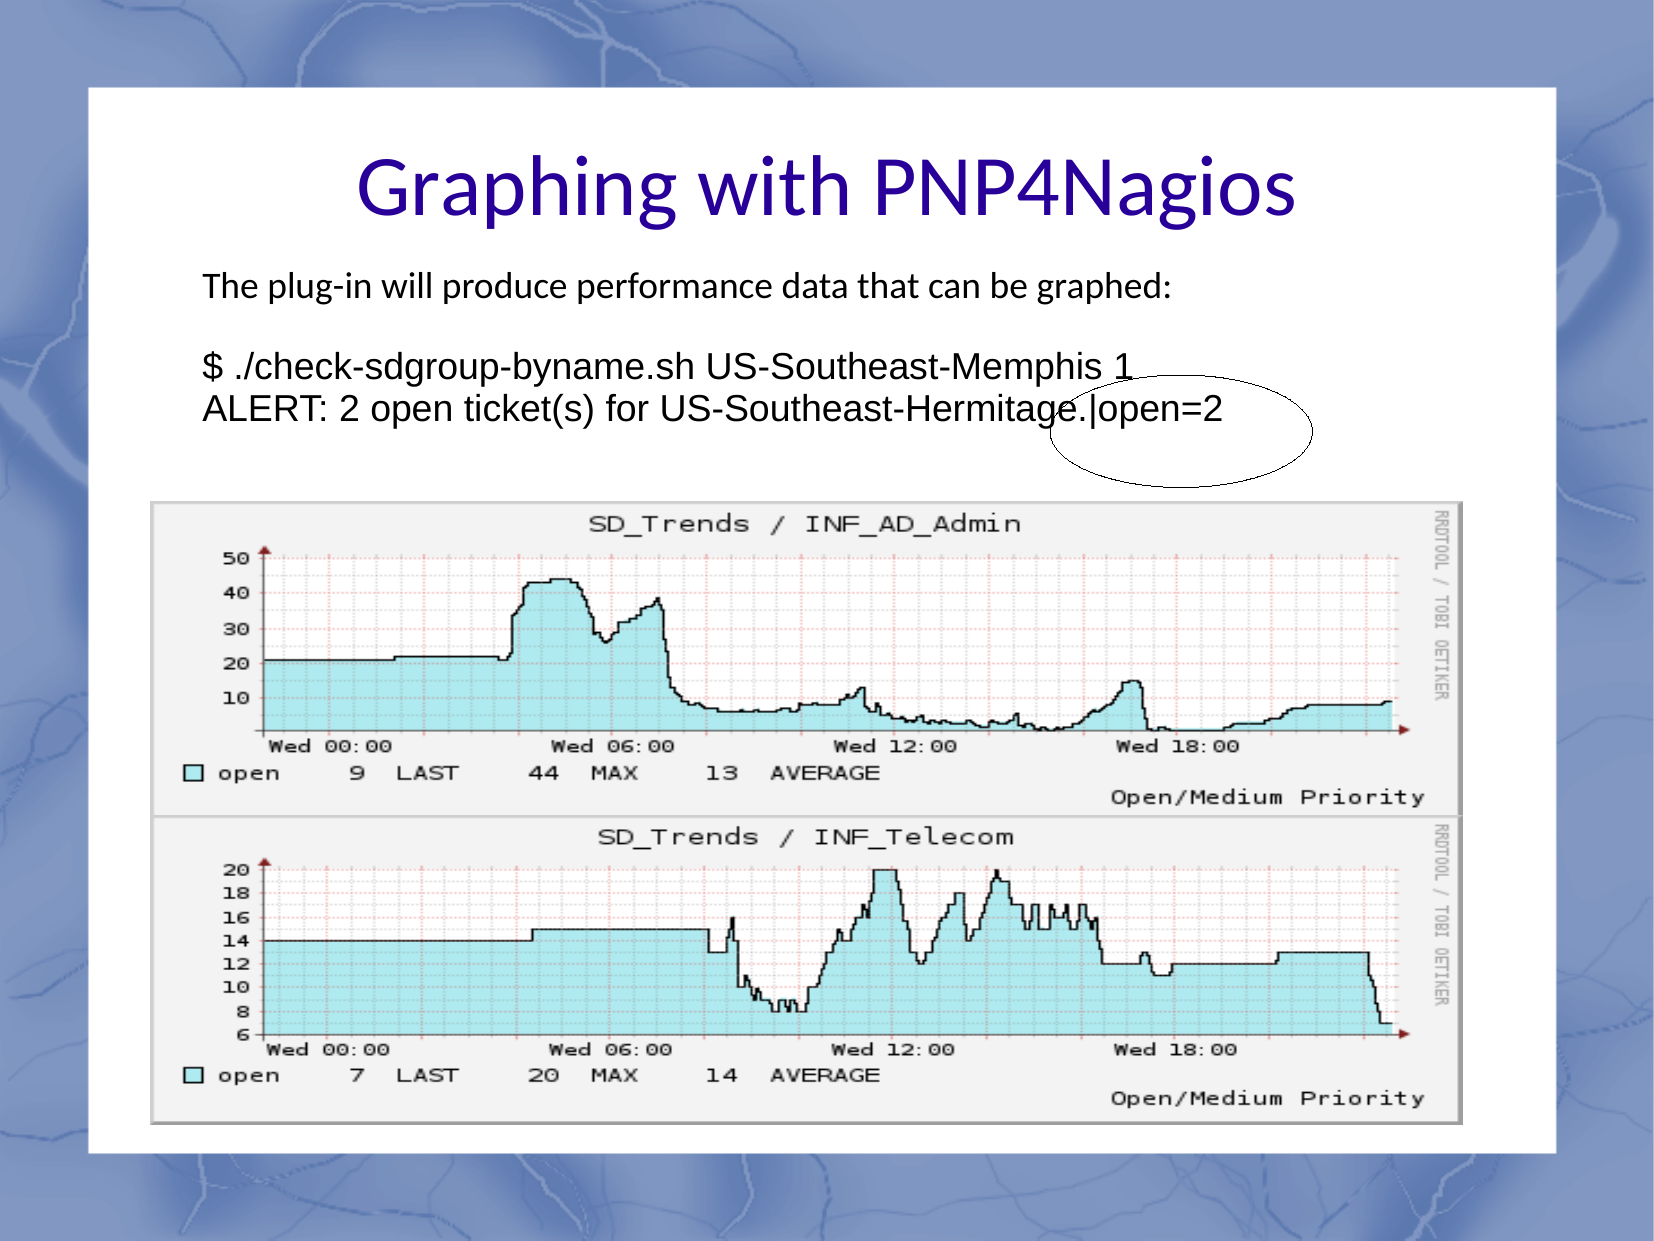

# Graphing with PNP4Nagios
The plug-in will produce performance data that can be graphed:
$ ./check-sdgroup-byname.sh US-Southeast-Memphis 1
ALERT: 2 open ticket(s) for US-Southeast-Hermitage.|open=2